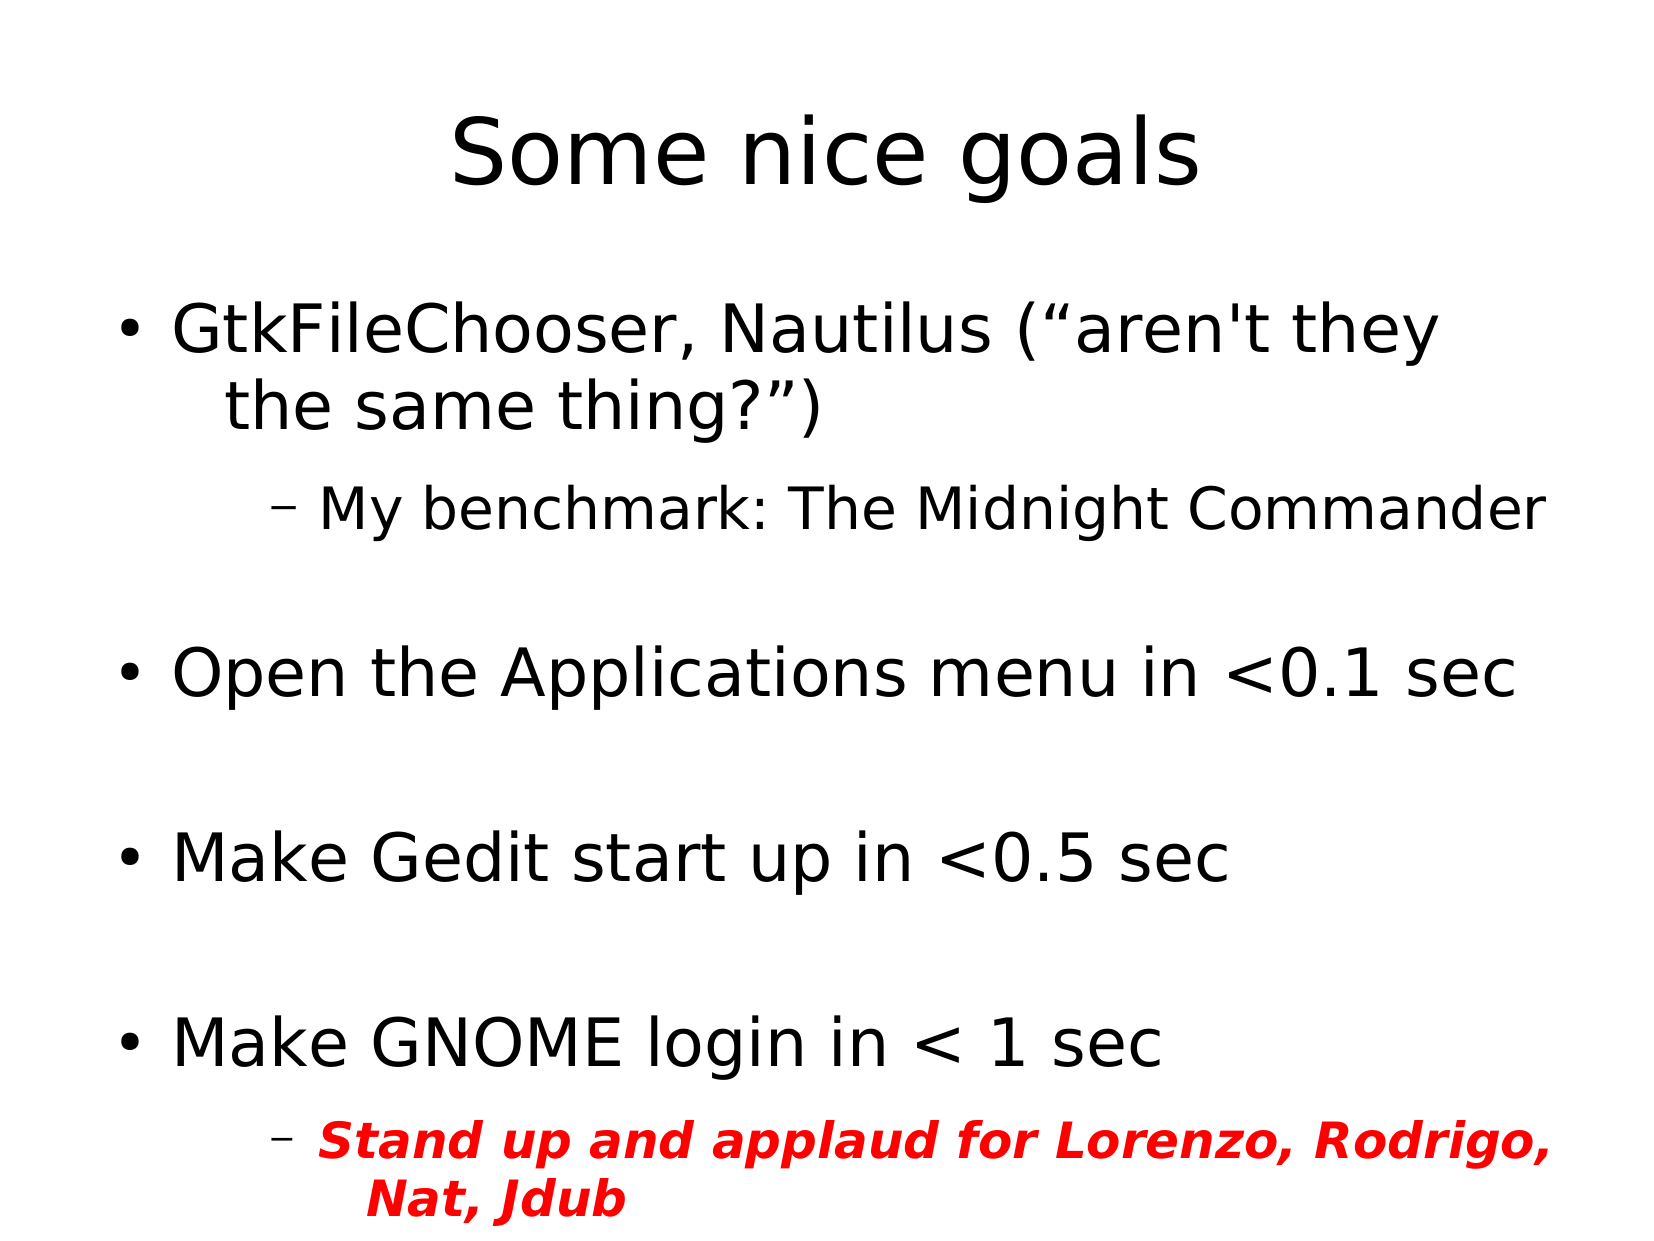

Some nice goals
# GtkFileChooser, Nautilus (“aren't they the same thing?”)
My benchmark: The Midnight Commander
Open the Applications menu in <0.1 sec
Make Gedit start up in <0.5 sec
Make GNOME login in < 1 sec
Stand up and applaud for Lorenzo, Rodrigo, Nat, Jdub